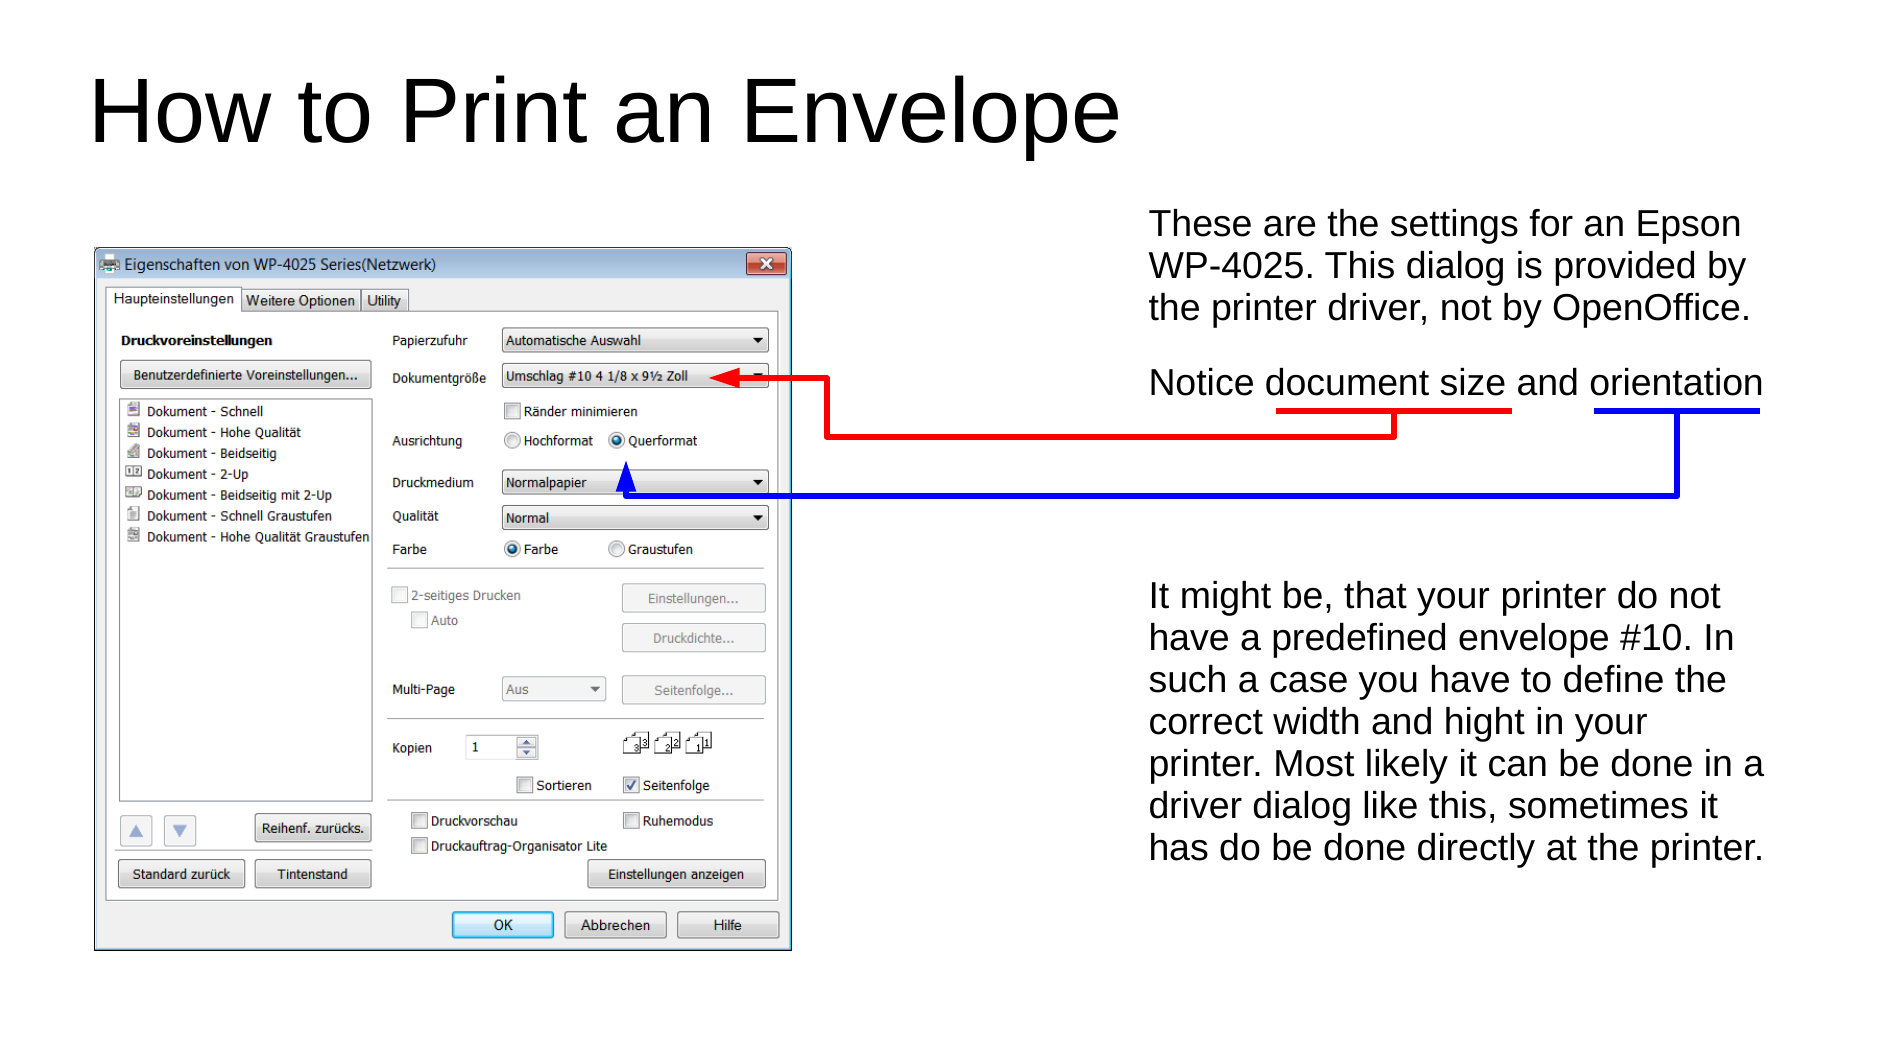

# How to Print an Envelope
These are the settings for an Epson WP-4025. This dialog is provided by the printer driver, not by OpenOffice.
Notice document size and orientation
It might be, that your printer do not have a predefined envelope #10. In such a case you have to define the correct width and hight in your printer. Most likely it can be done in a driver dialog like this, sometimes it has do be done directly at the printer.